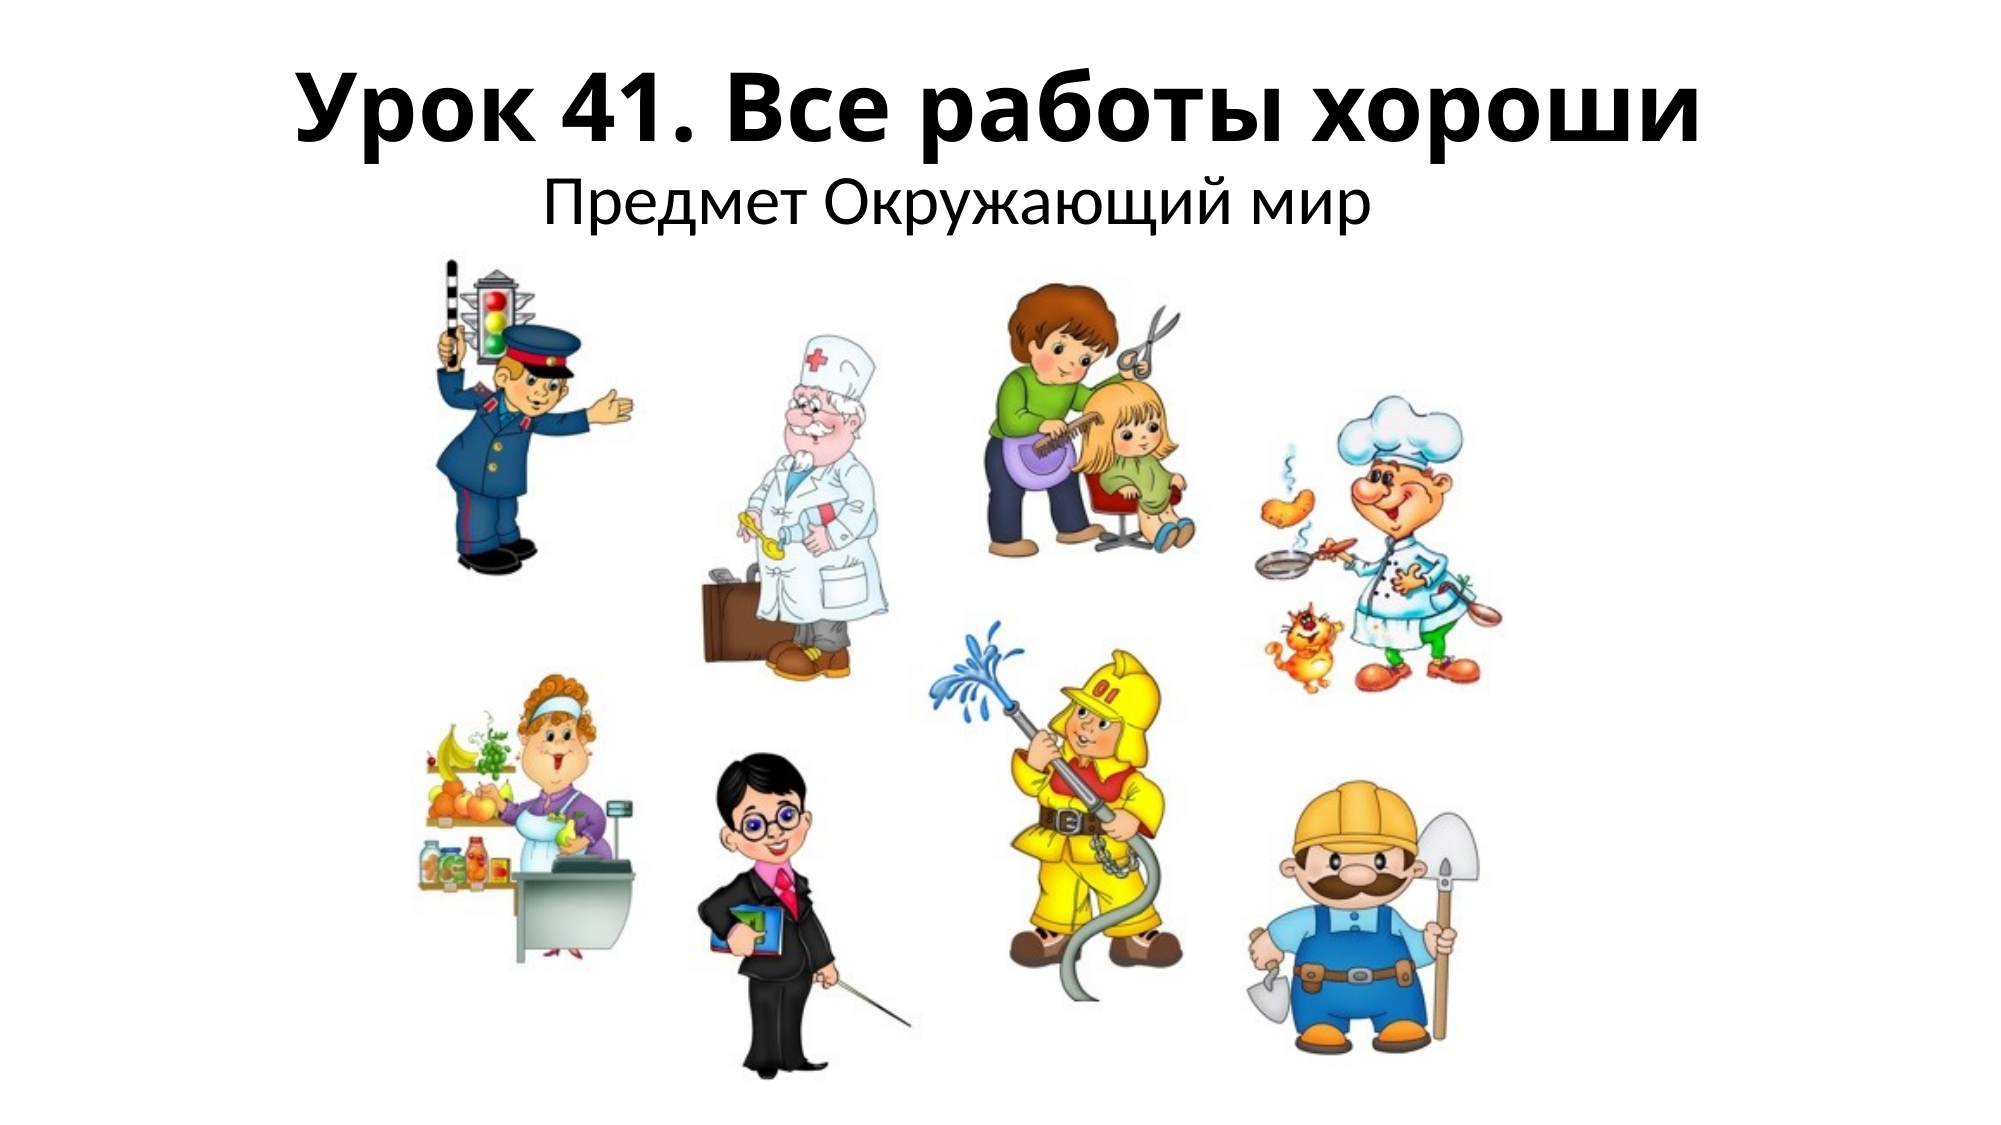

# Урок 41. Все работы хороши
Предмет Окружающий мир